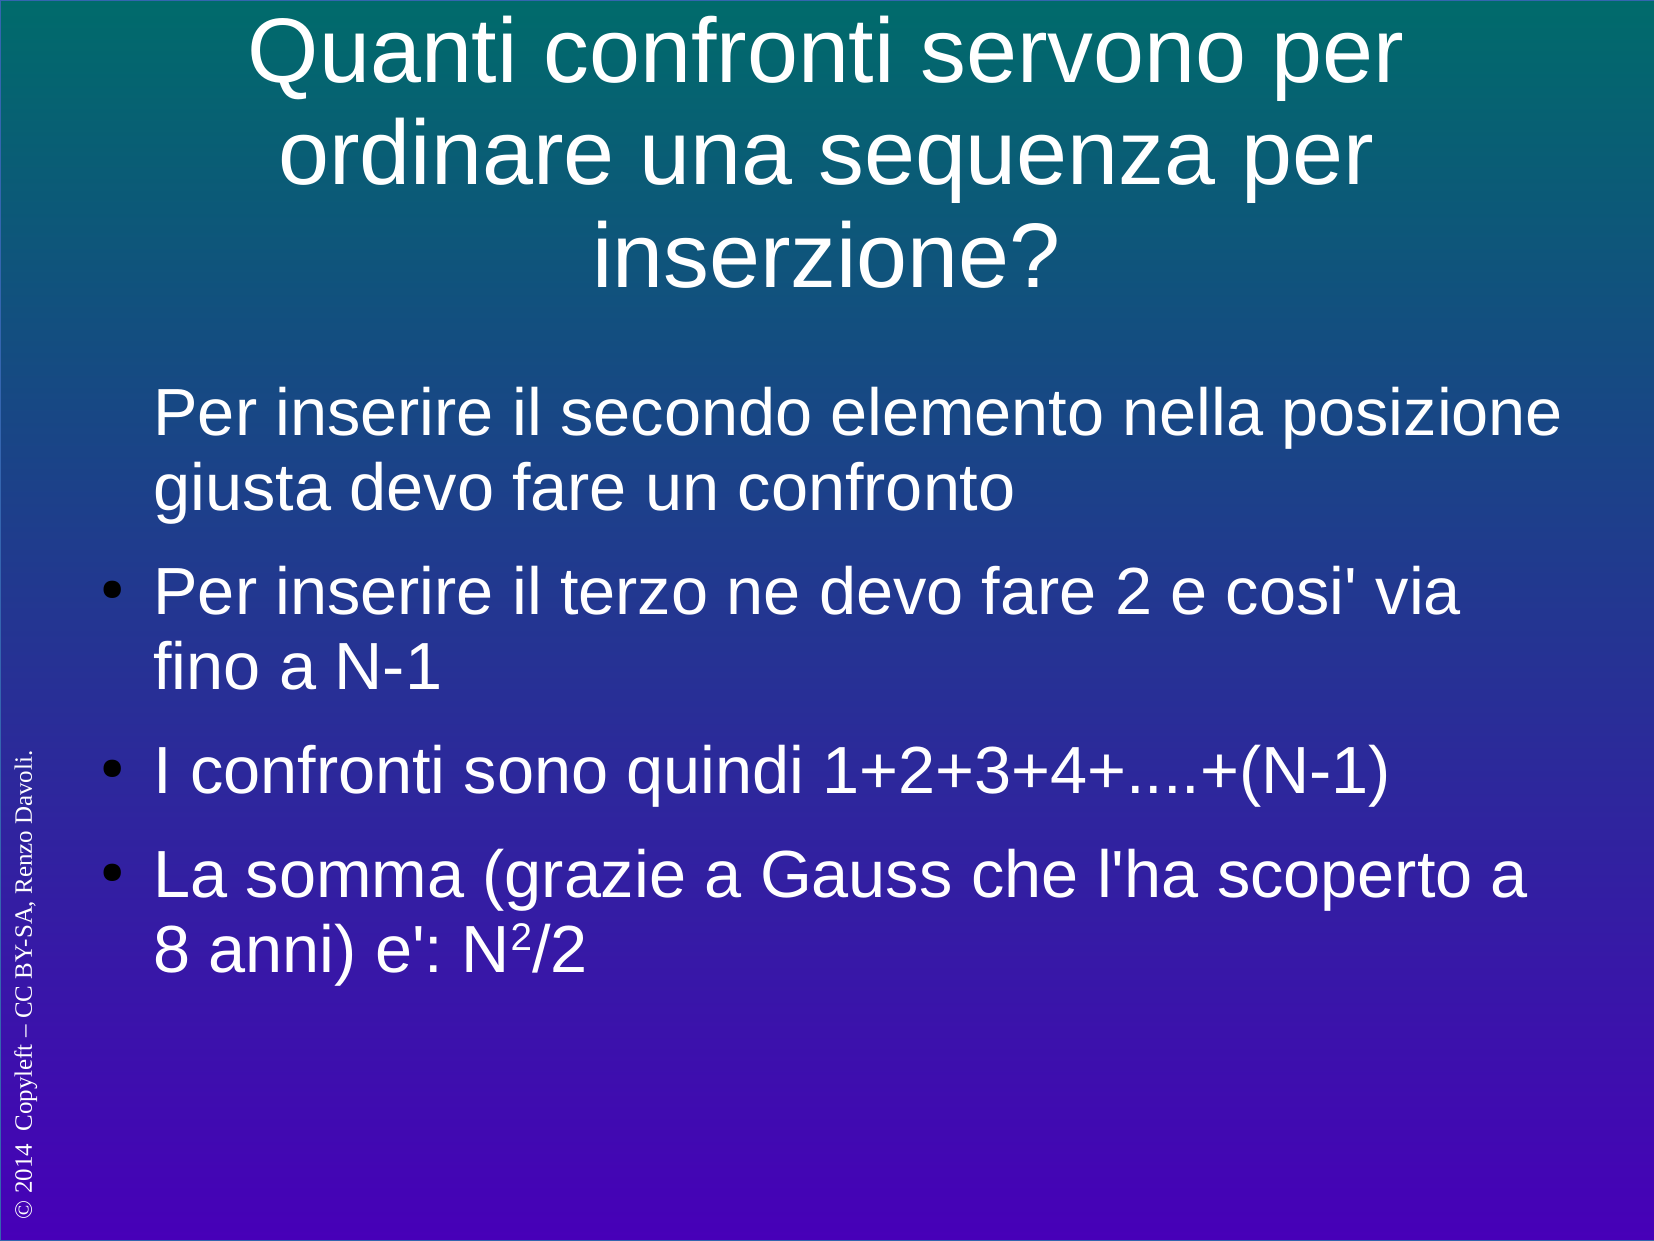

# Quanti confronti servono per ordinare una sequenza per inserzione?
Per inserire il secondo elemento nella posizione giusta devo fare un confronto
Per inserire il terzo ne devo fare 2 e cosi' via fino a N-1
I confronti sono quindi 1+2+3+4+....+(N-1)
La somma (grazie a Gauss che l'ha scoperto a 8 anni) e': N2/2